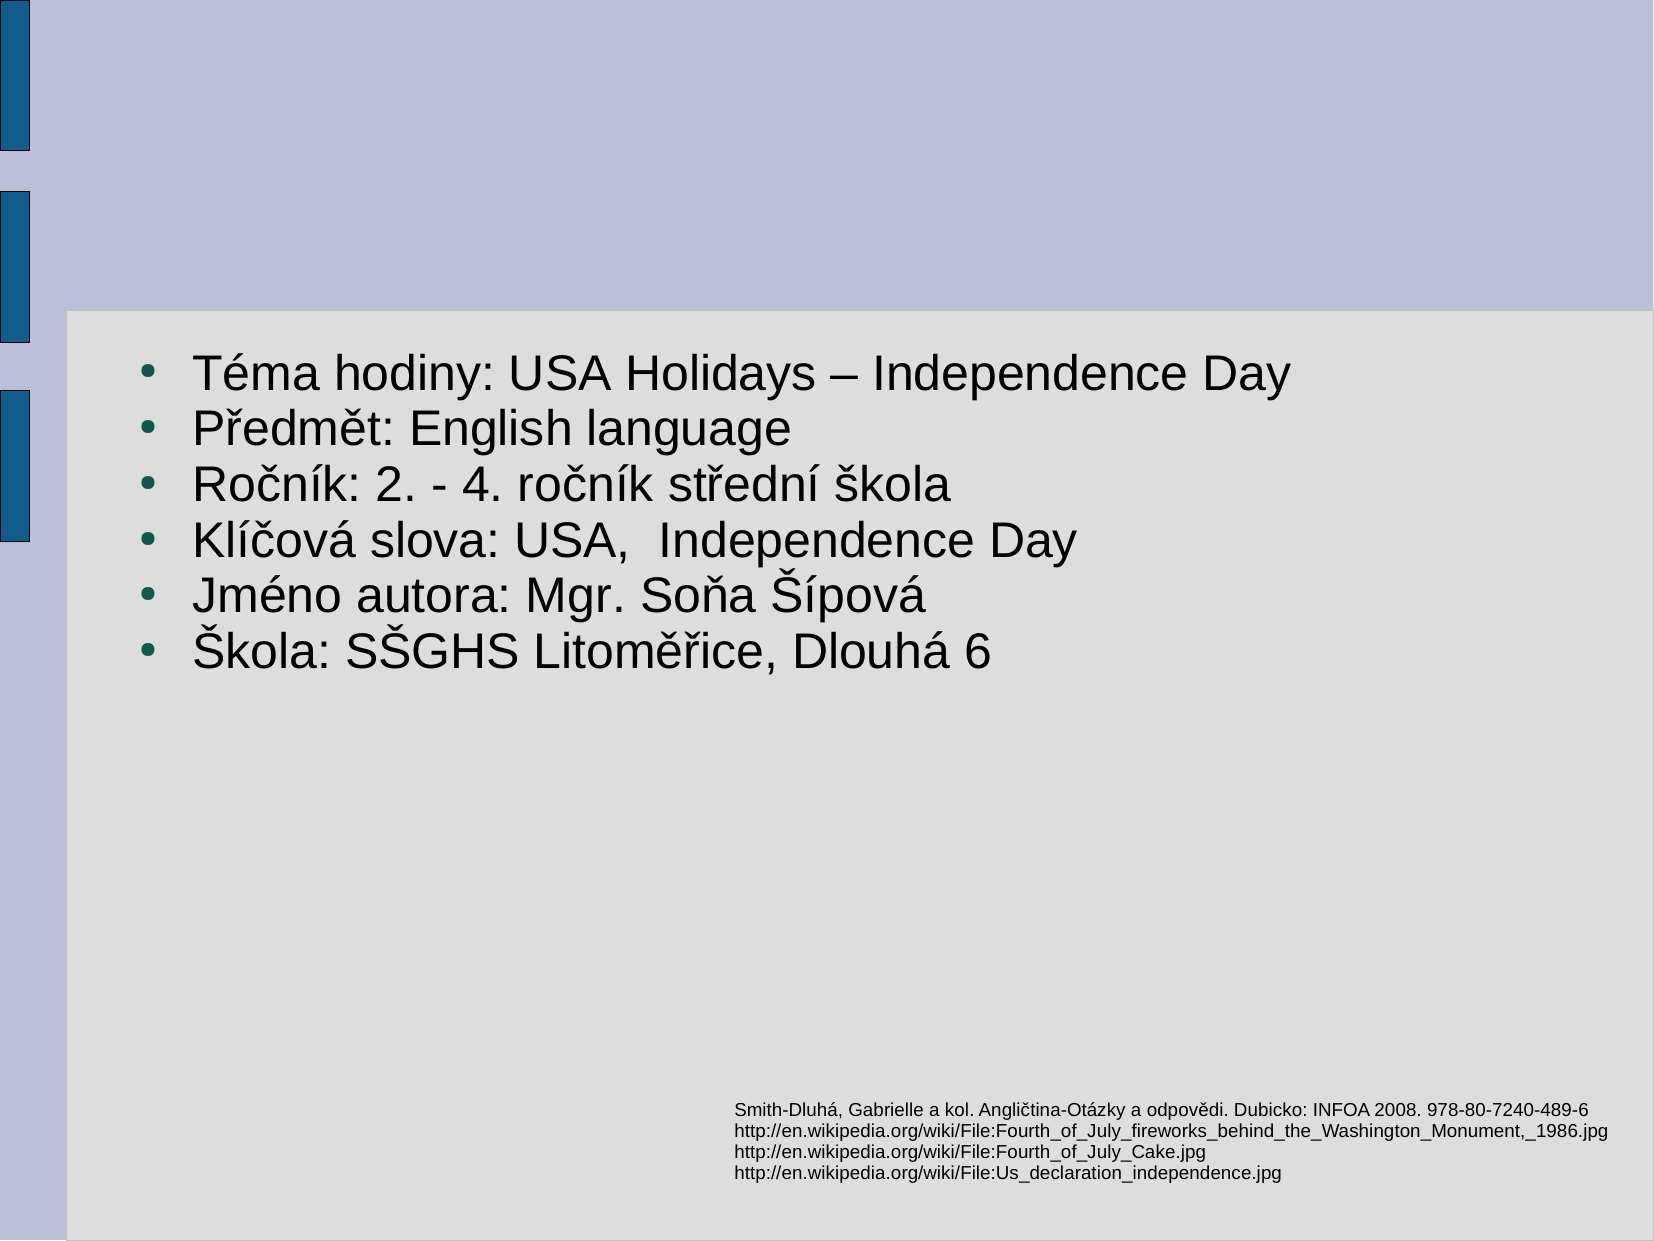

# Téma hodiny: USA Holidays – Independence Day
Předmět: English language
Ročník: 2. - 4. ročník střední škola
Klíčová slova: USA, Independence Day
Jméno autora: Mgr. Soňa Šípová
Škola: SŠGHS Litoměřice, Dlouhá 6
Smith-Dluhá, Gabrielle a kol. Angličtina-Otázky a odpovědi. Dubicko: INFOA 2008. 978-80-7240-489-6
http://en.wikipedia.org/wiki/File:Fourth_of_July_fireworks_behind_the_Washington_Monument,_1986.jpg
http://en.wikipedia.org/wiki/File:Fourth_of_July_Cake.jpg
http://en.wikipedia.org/wiki/File:Us_declaration_independence.jpg